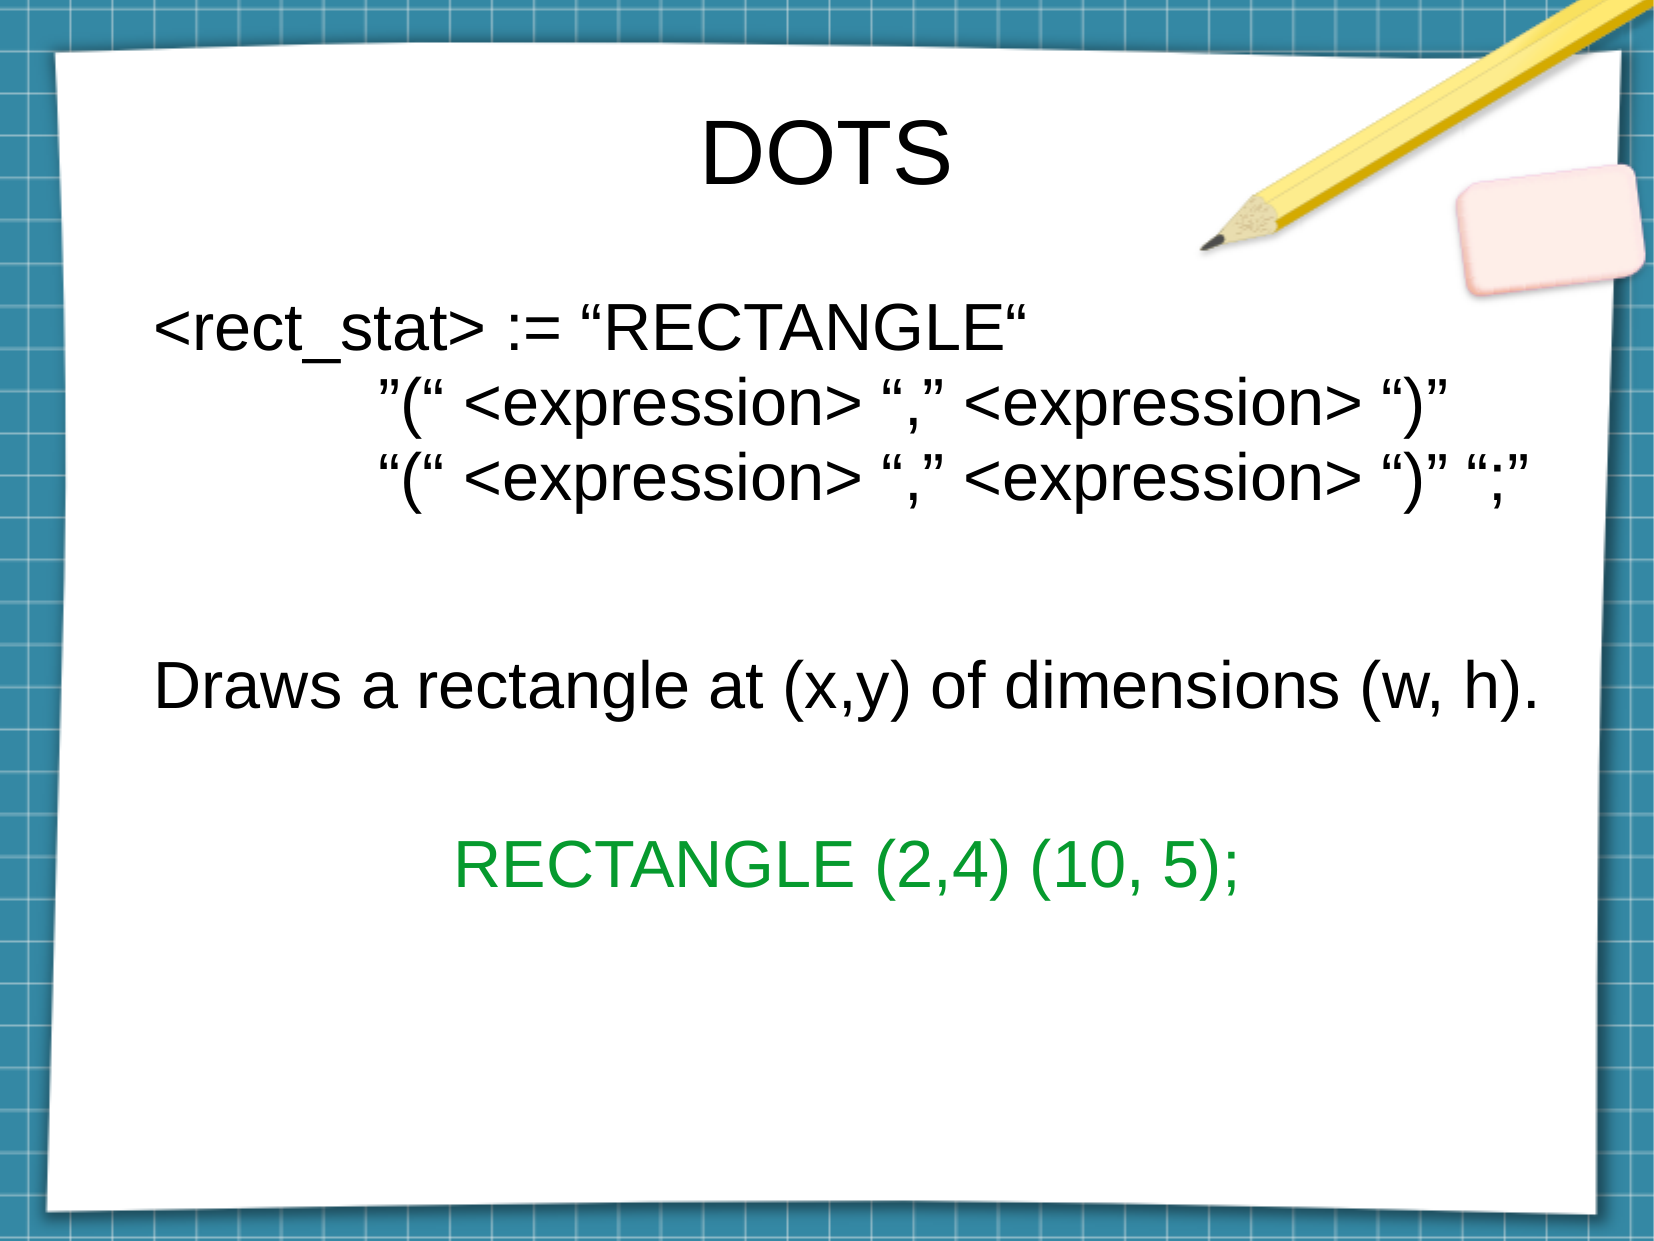

# DOTS
<rect_stat> := “RECTANGLE“
			”(“ <expression> “,” <expression> “)”
			“(“ <expression> “,” <expression> “)” “;”
Draws a rectangle at (x,y) of dimensions (w, h).
				RECTANGLE (2,4) (10, 5);